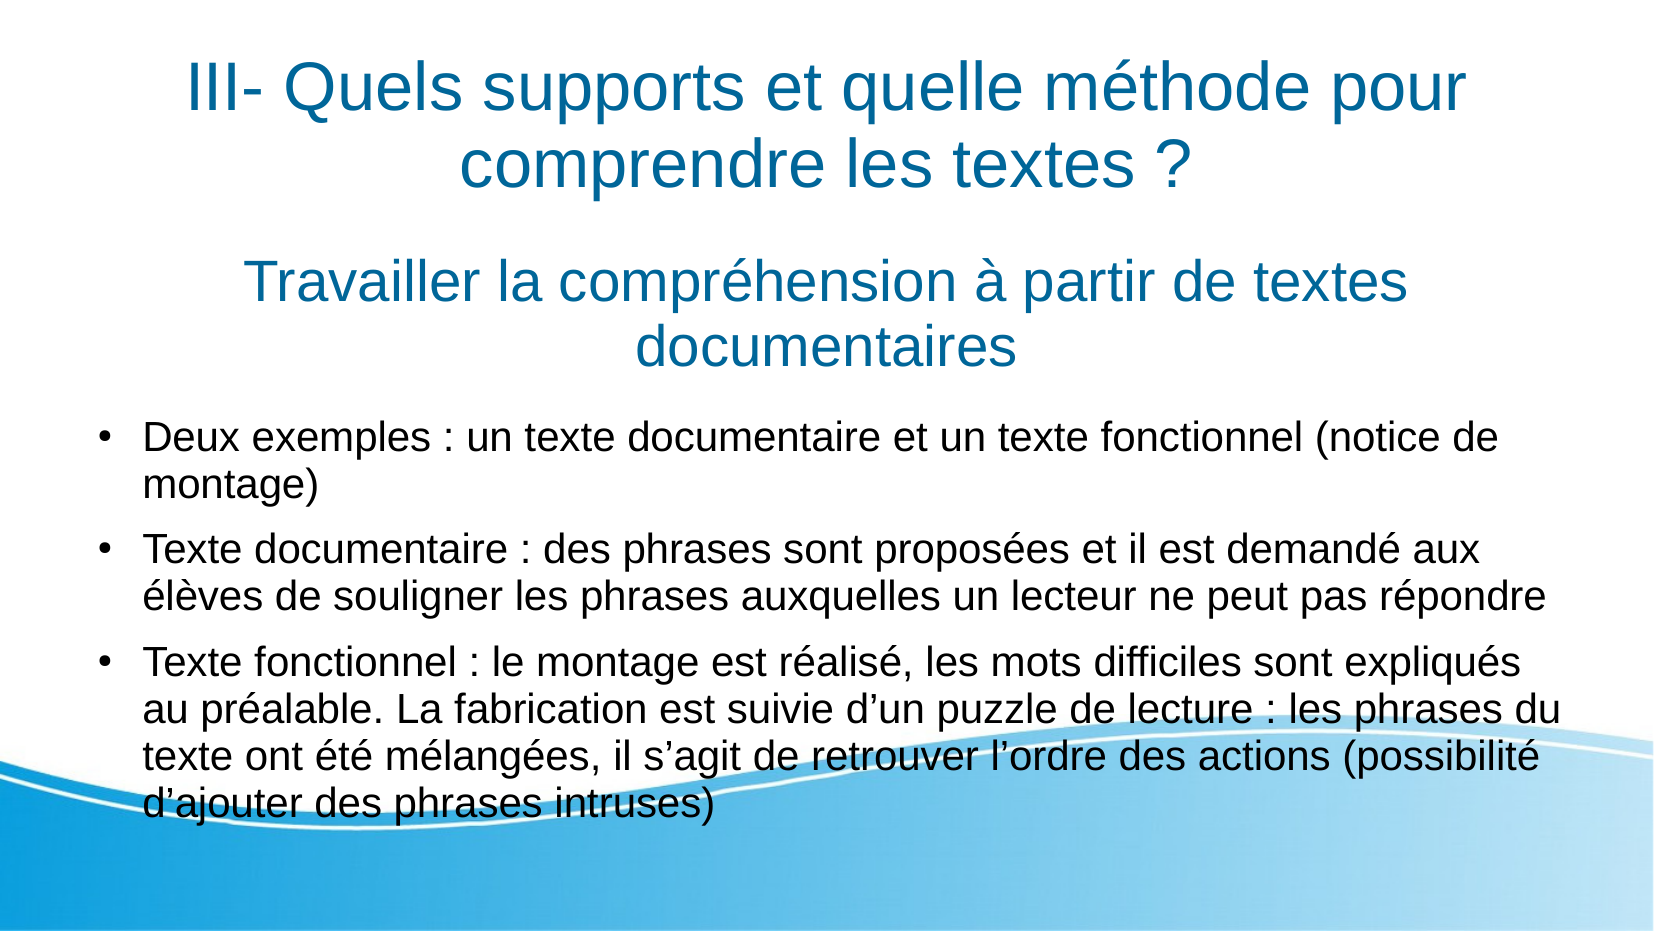

# III- Quels supports et quelle méthode pour comprendre les textes ?
Travailler la compréhension à partir de textes documentaires
Deux exemples : un texte documentaire et un texte fonctionnel (notice de montage)
Texte documentaire : des phrases sont proposées et il est demandé aux élèves de souligner les phrases auxquelles un lecteur ne peut pas répondre
Texte fonctionnel : le montage est réalisé, les mots difficiles sont expliqués au préalable. La fabrication est suivie d’un puzzle de lecture : les phrases du texte ont été mélangées, il s’agit de retrouver l’ordre des actions (possibilité d’ajouter des phrases intruses)